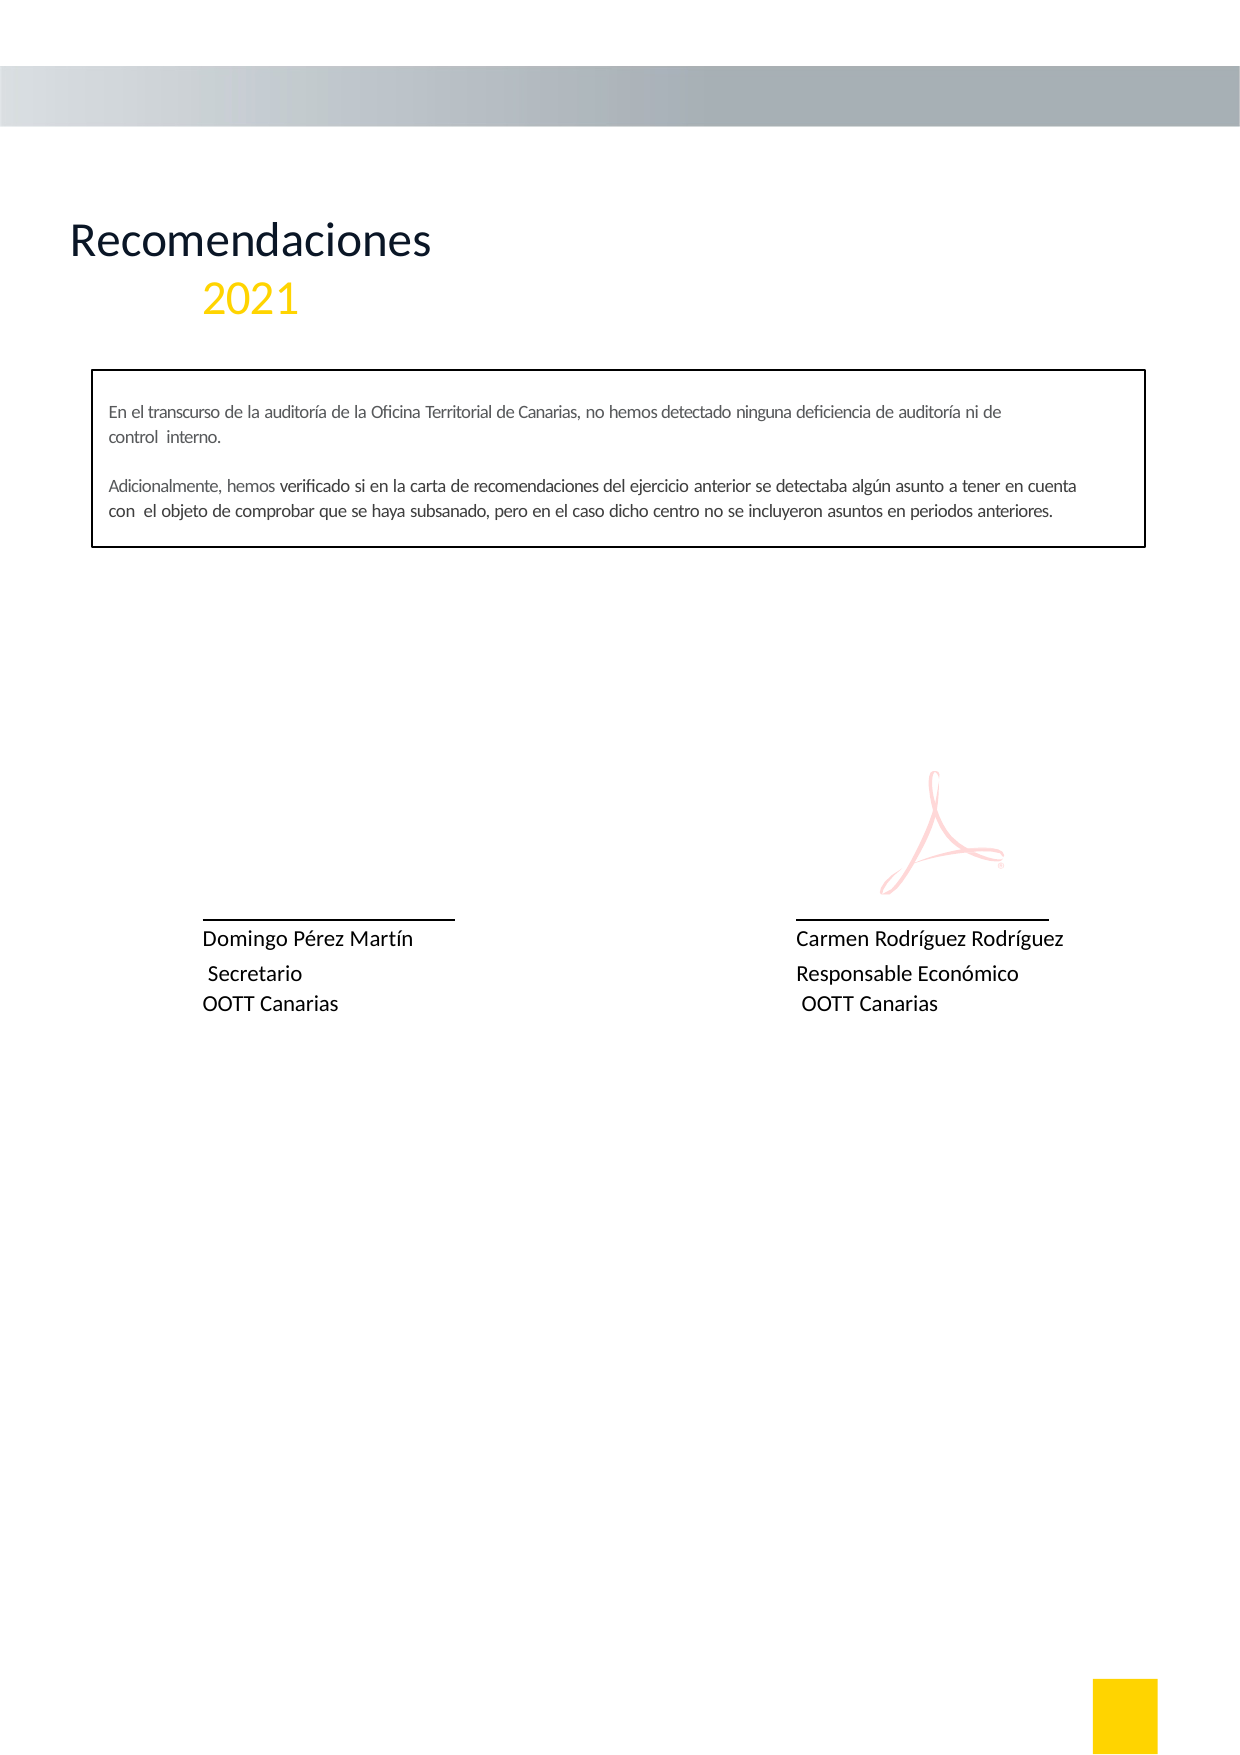

# Recomendaciones 2021
En el transcurso de la auditoría de la Oficina Territorial de Canarias, no hemos detectado ninguna deficiencia de auditoría ni de control interno.
Adicionalmente, hemos verificado si en la carta de recomendaciones del ejercicio anterior se detectaba algún asunto a tener en cuenta con el objeto de comprobar que se haya subsanado, pero en el caso dicho centro no se incluyeron asuntos en periodos anteriores.
Domingo Pérez Martín Secretario
OOTT Canarias
Carmen Rodríguez Rodríguez
Responsable Económico OOTT Canarias